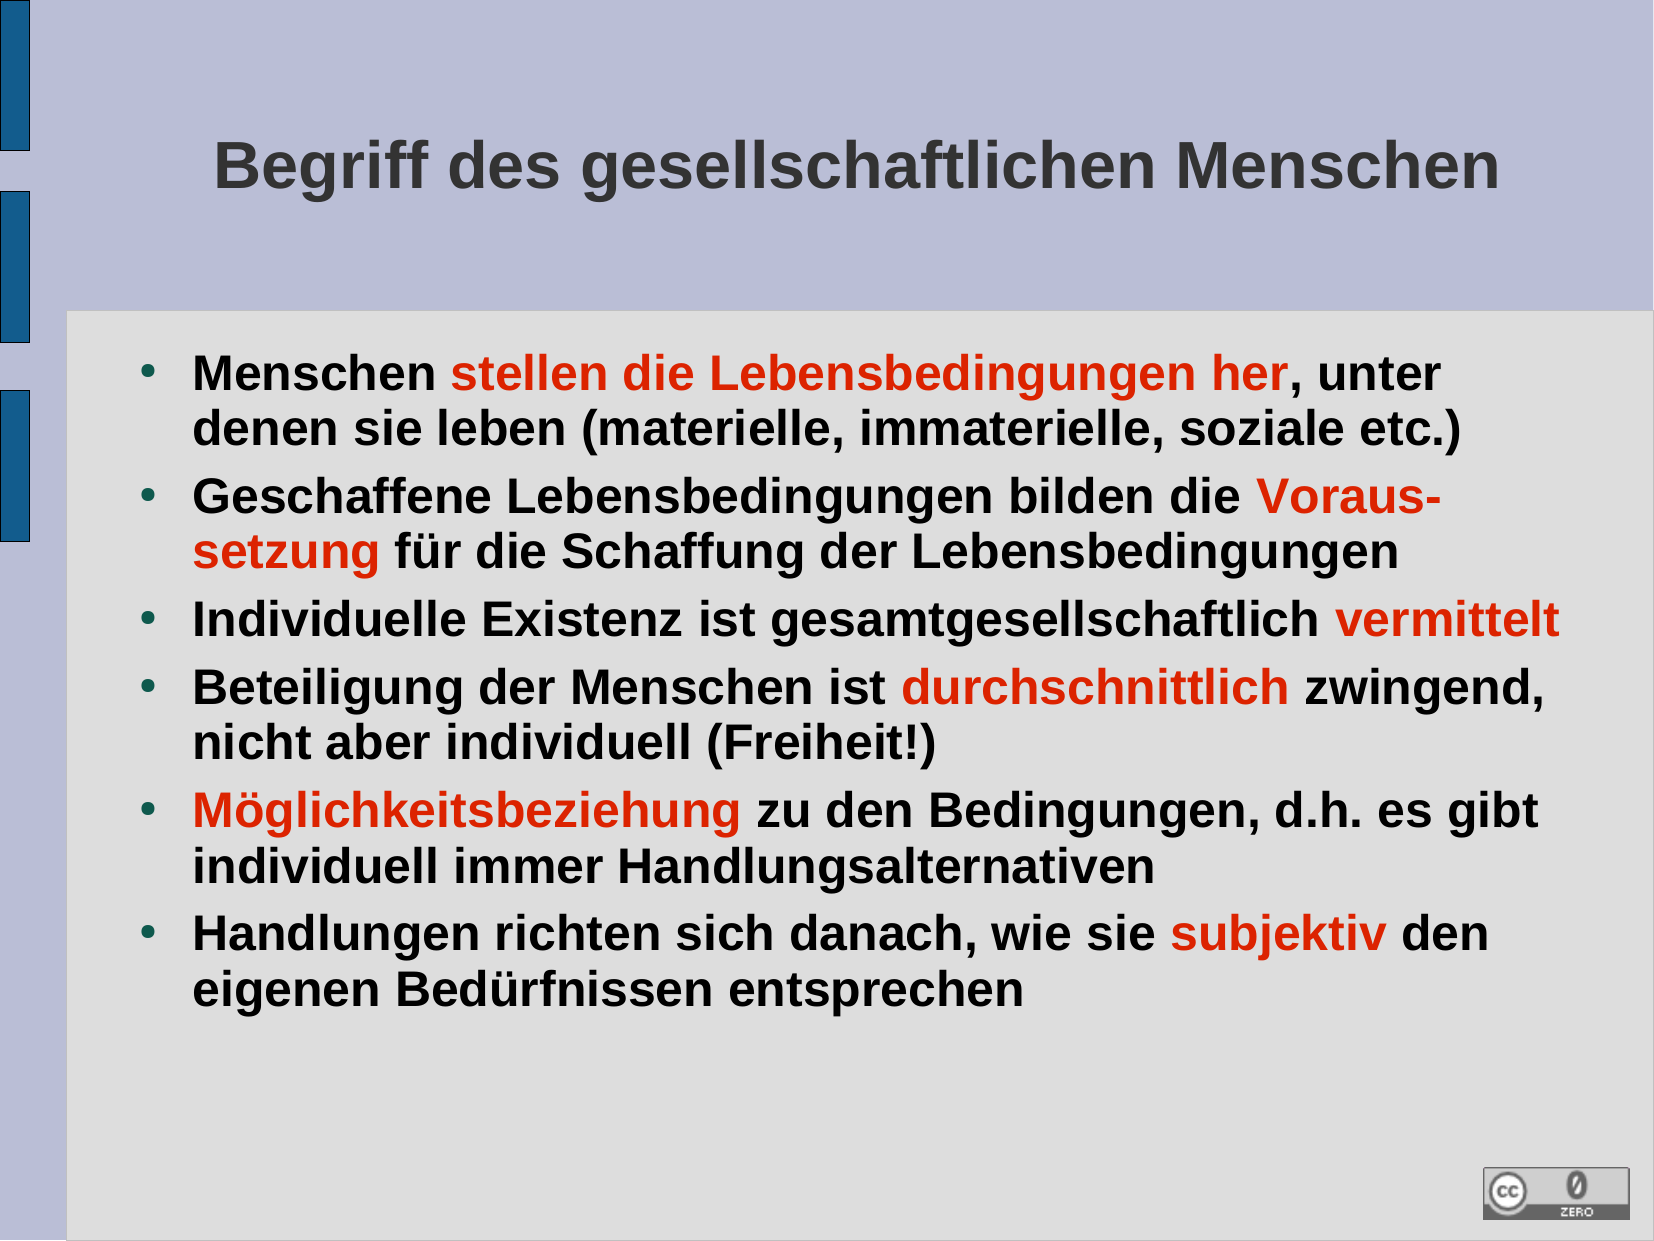

# Begriff des gesellschaftlichen Menschen
Menschen stellen die Lebensbedingungen her, unter denen sie leben (materielle, immaterielle, soziale etc.)
Geschaffene Lebensbedingungen bilden die Voraus-setzung für die Schaffung der Lebensbedingungen
Individuelle Existenz ist gesamtgesellschaftlich vermittelt
Beteiligung der Menschen ist durchschnittlich zwingend, nicht aber individuell (Freiheit!)
Möglichkeitsbeziehung zu den Bedingungen, d.h. es gibt individuell immer Handlungsalternativen
Handlungen richten sich danach, wie sie subjektiv den eigenen Bedürfnissen entsprechen